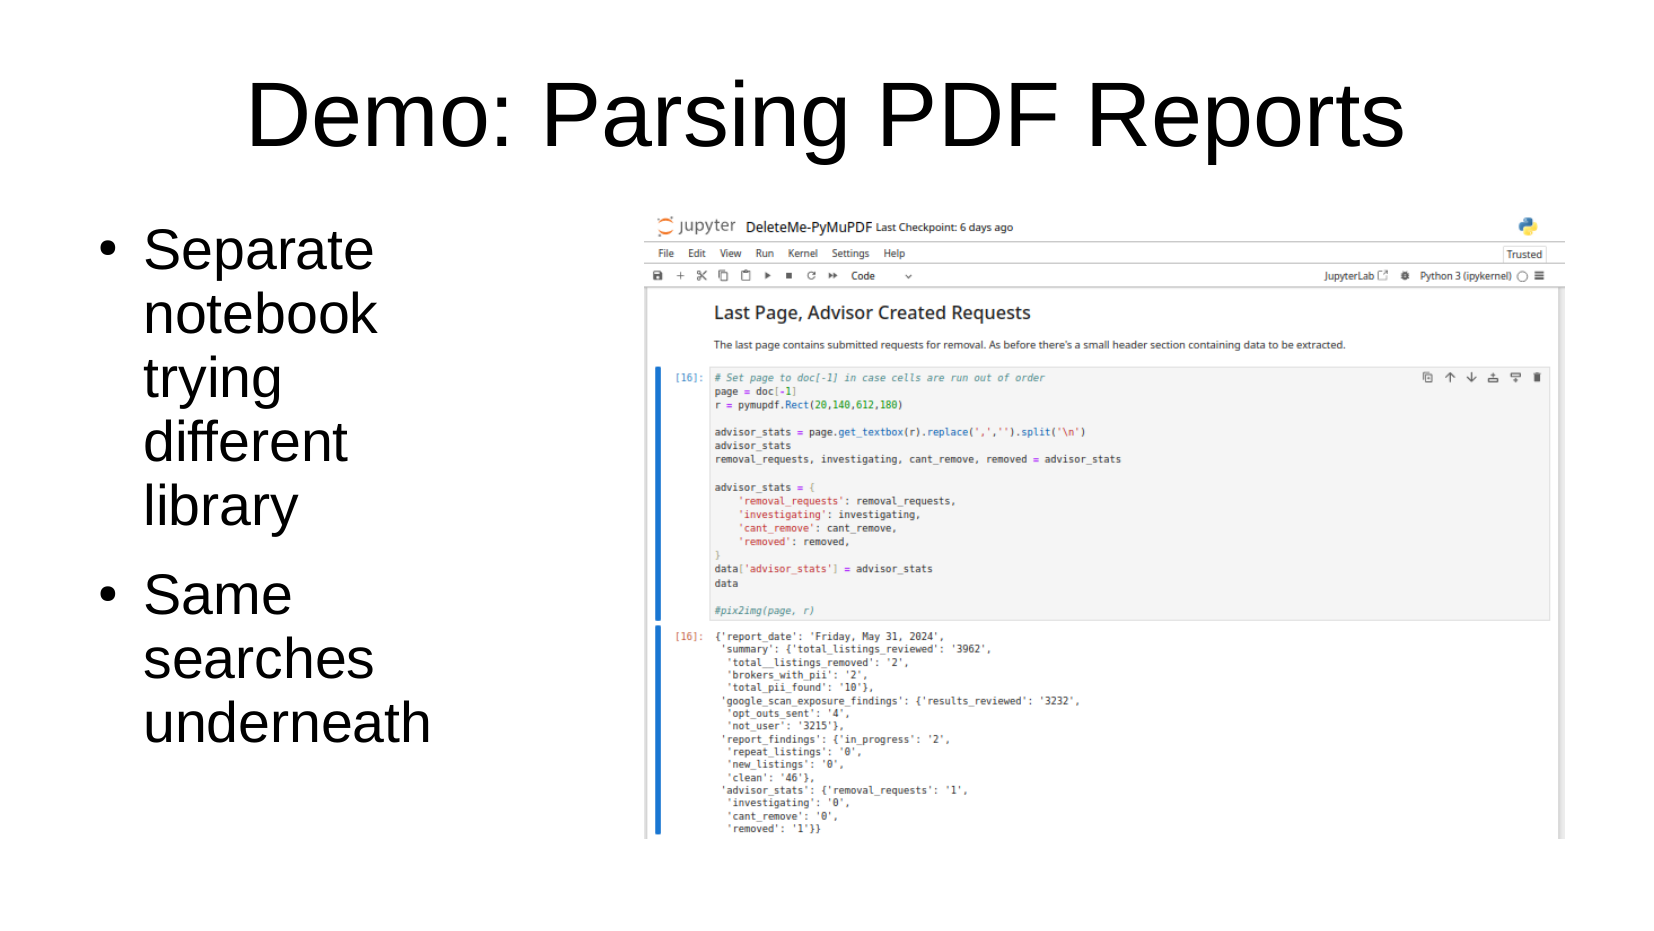

# Demo: Parsing PDF Reports
Separate notebook trying different library
Same searches underneath